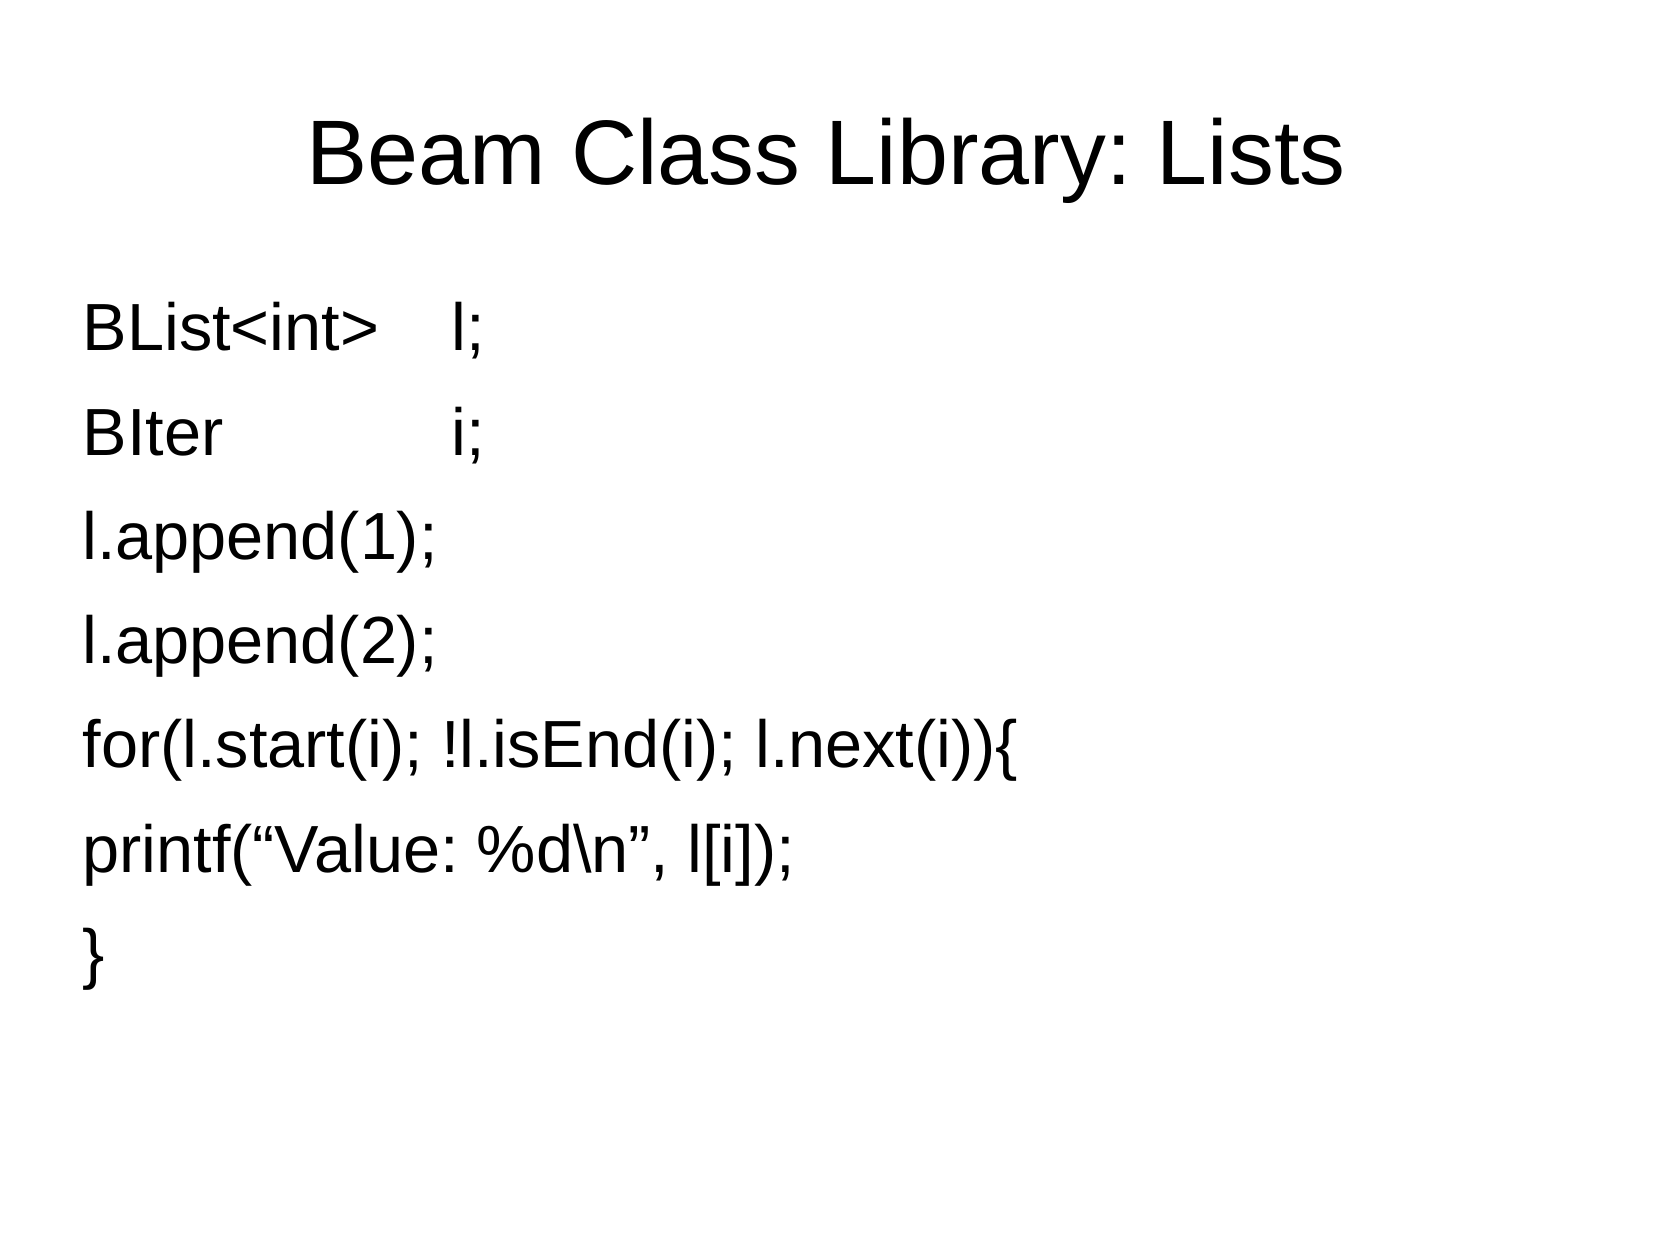

# Beam Class Library: Lists
BList<int>	l;
BIter				i;
l.append(1);
l.append(2);
for(l.start(i); !l.isEnd(i); l.next(i)){
printf(“Value: %d\n”, l[i]);
}